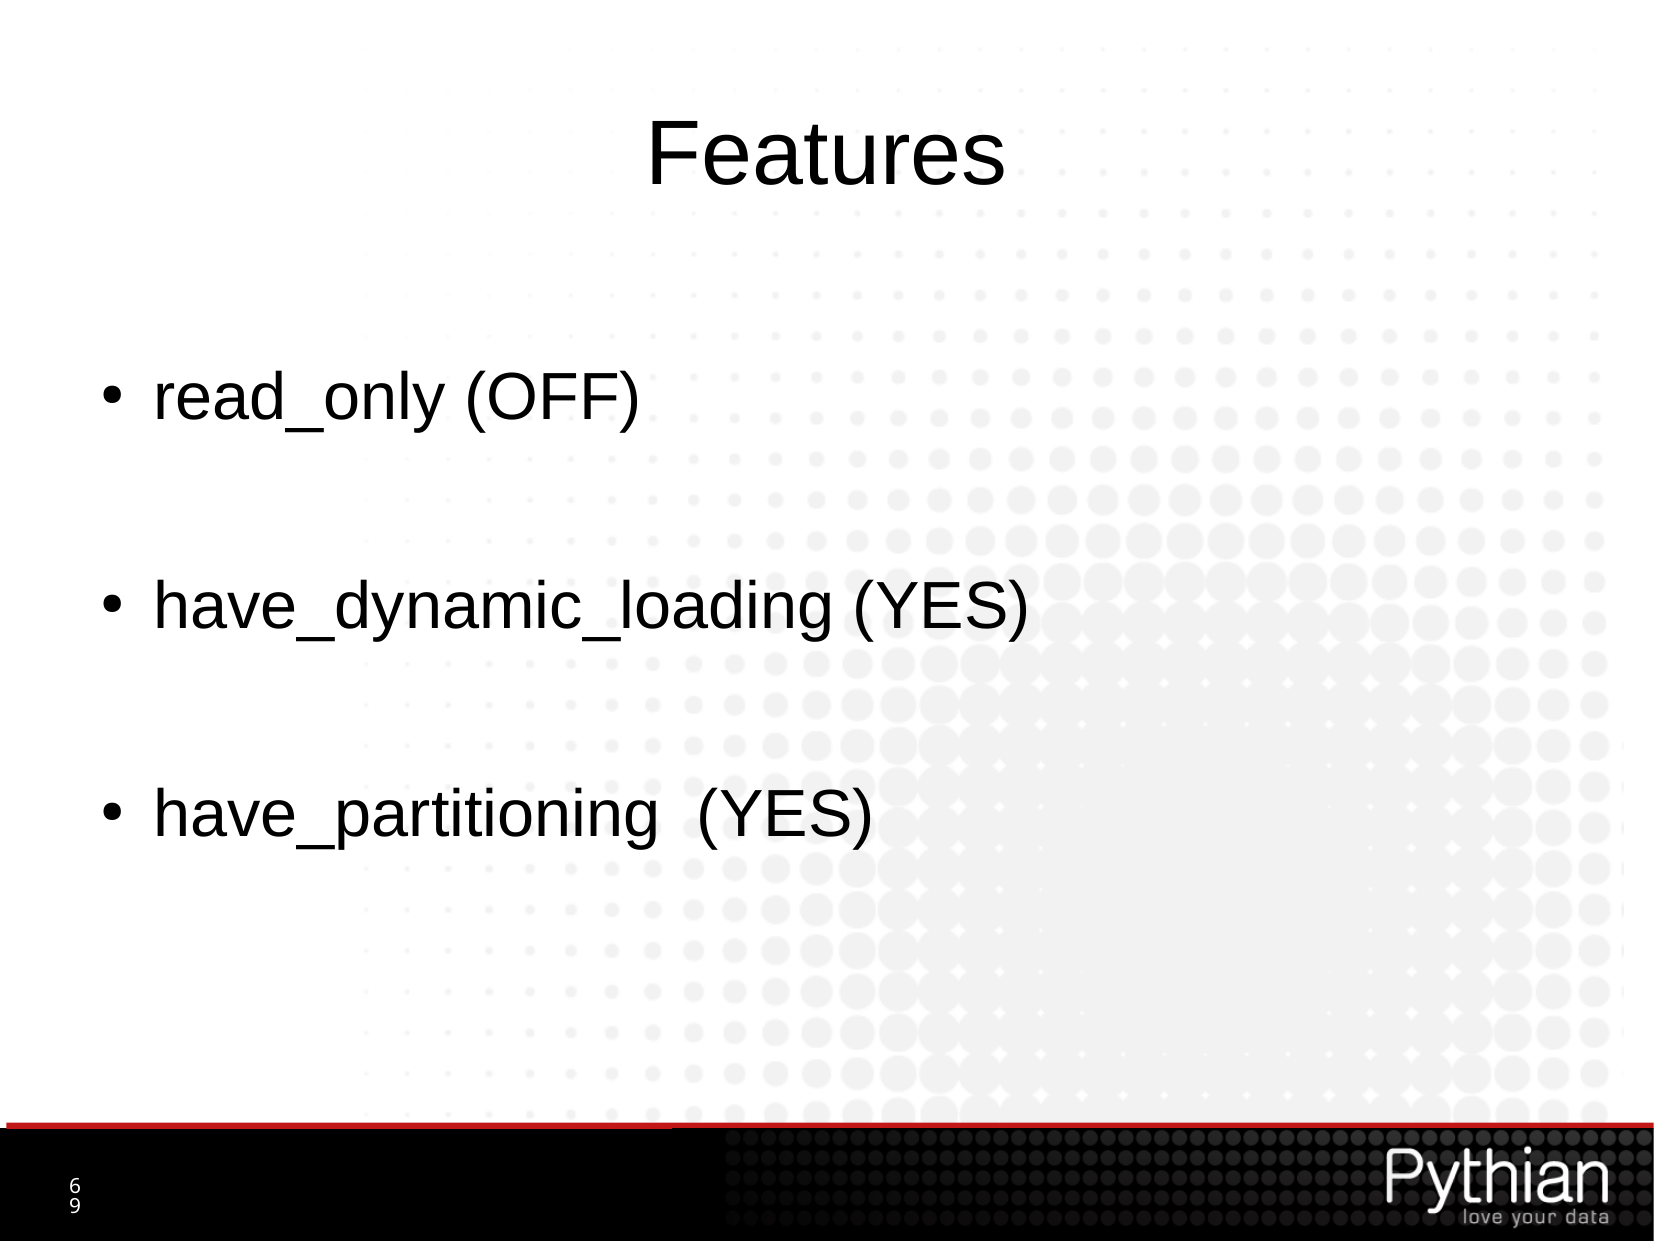

# Features
read_only (OFF)
have_dynamic_loading (YES)
have_partitioning	 (YES)